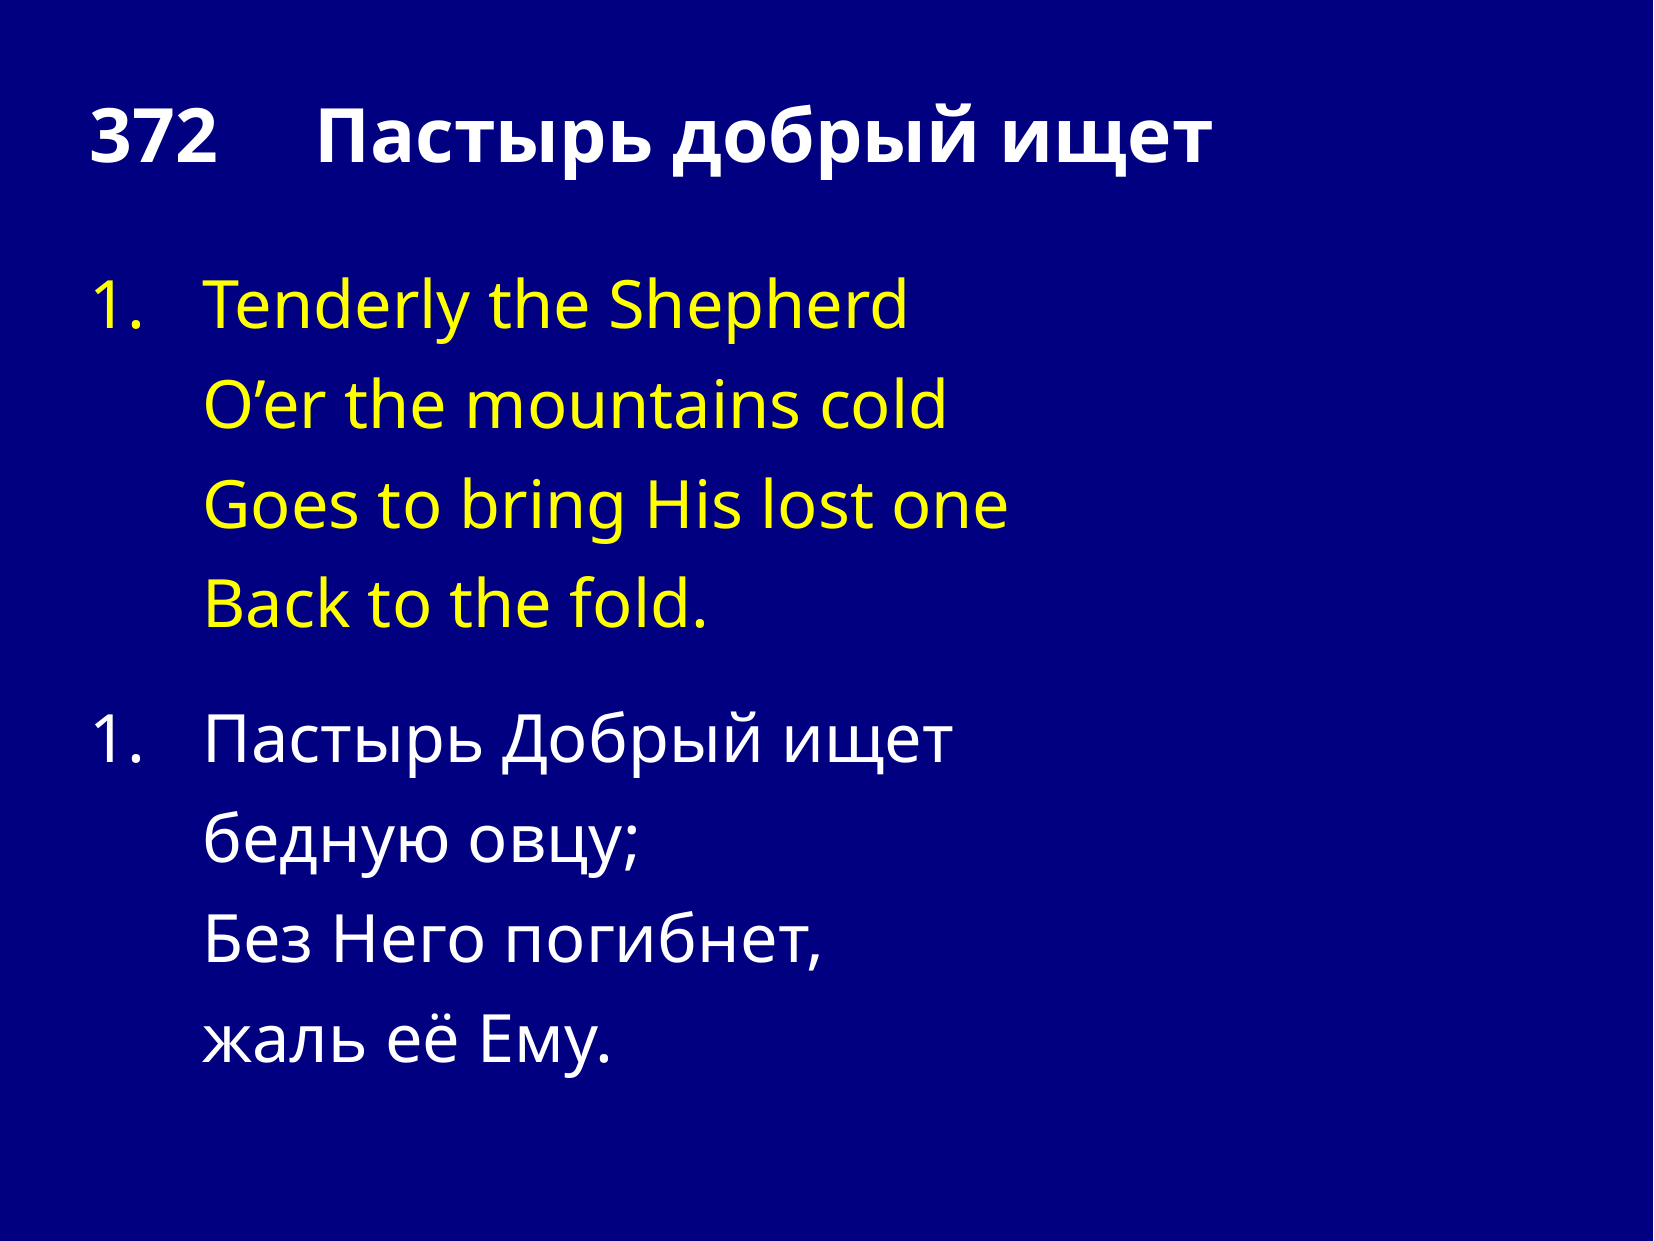

372	Пастырь добрый ищет
1.	Tenderly the Shepherd
	O’er the mountains cold
	Goes to bring His lost one
	Back to the fold.
1.	Пастырь Добрый ищет
	бедную овцу;
	Без Него погибнет,
	жаль её Ему.